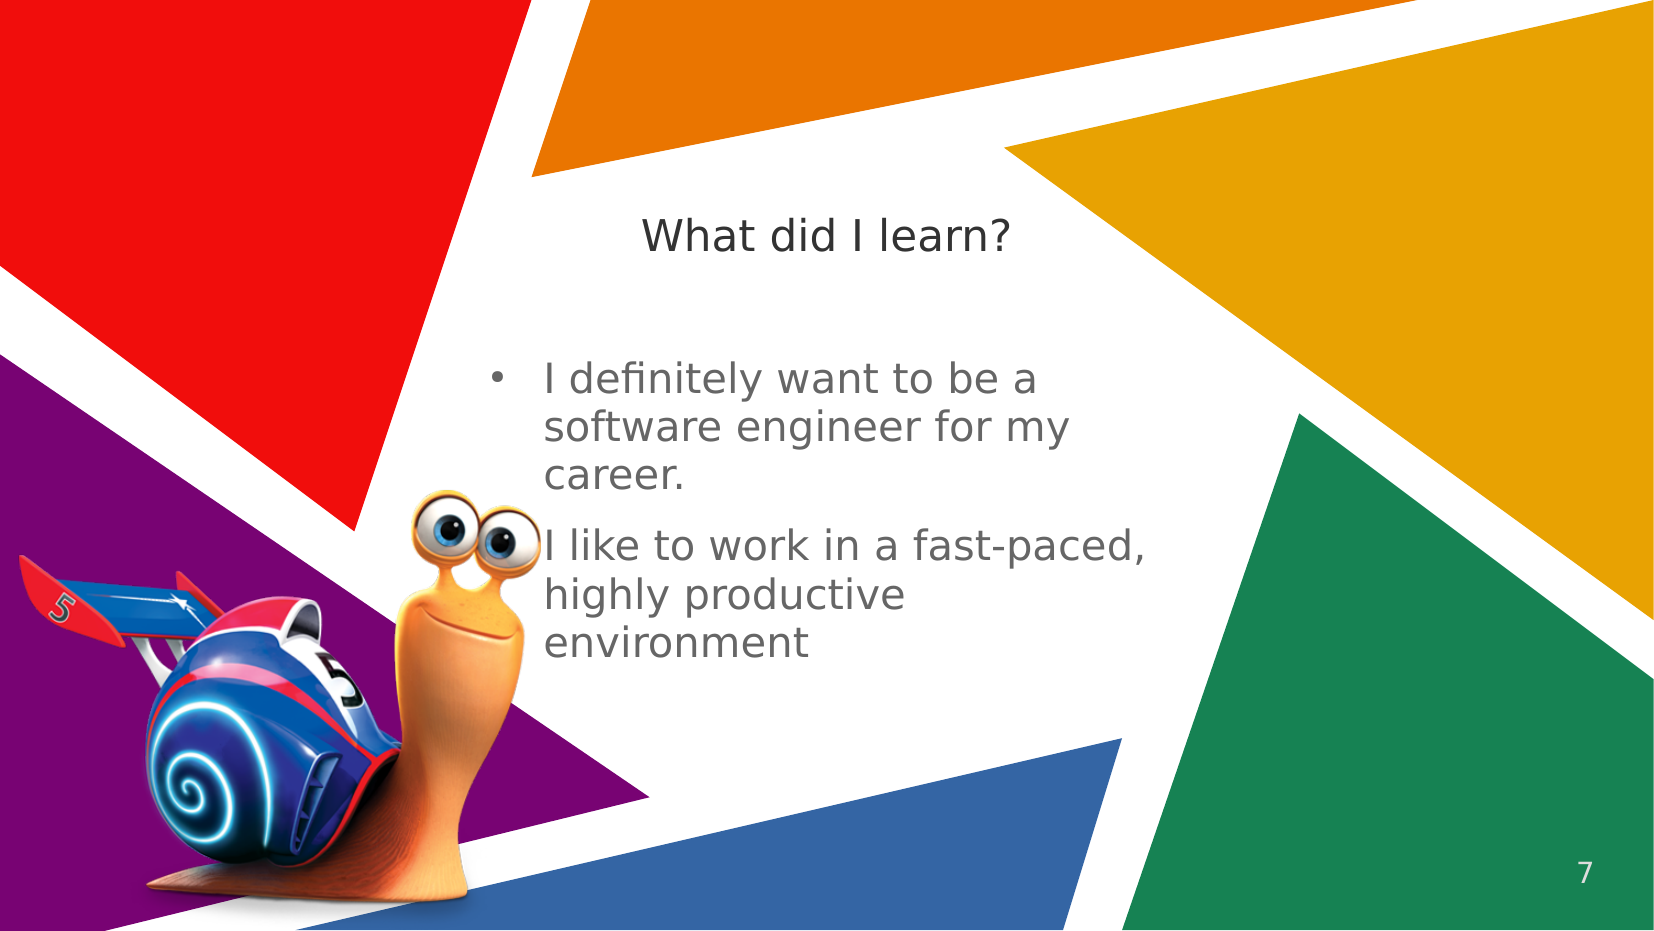

# What did I learn?
I definitely want to be a software engineer for my career.
I like to work in a fast-paced, highly productive environment
7